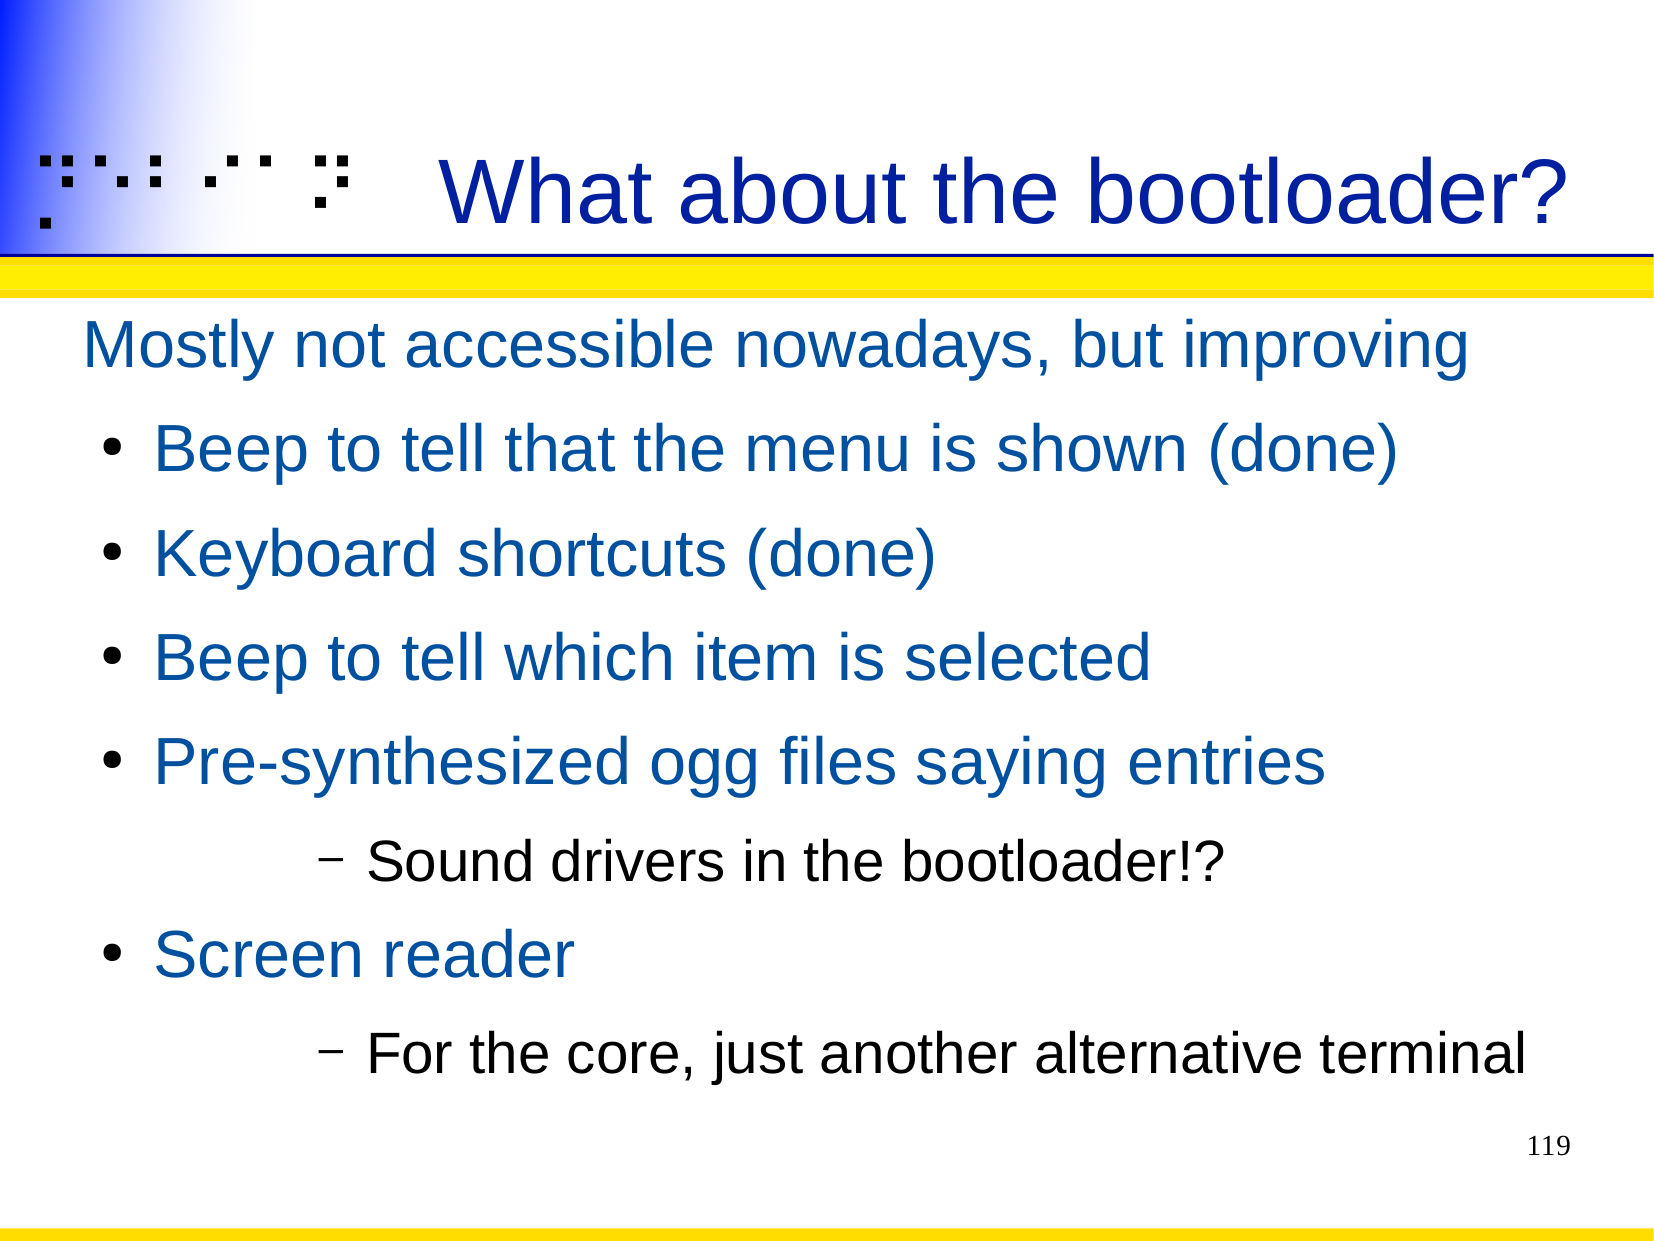

# What about the bootloader?
Mostly not accessible nowadays, but improving
Beep to tell that the menu is shown (done)
Keyboard shortcuts (done)
Beep to tell which item is selected
Pre-synthesized ogg files saying entries
Sound drivers in the bootloader!?
Screen reader
For the core, just another alternative terminal
119